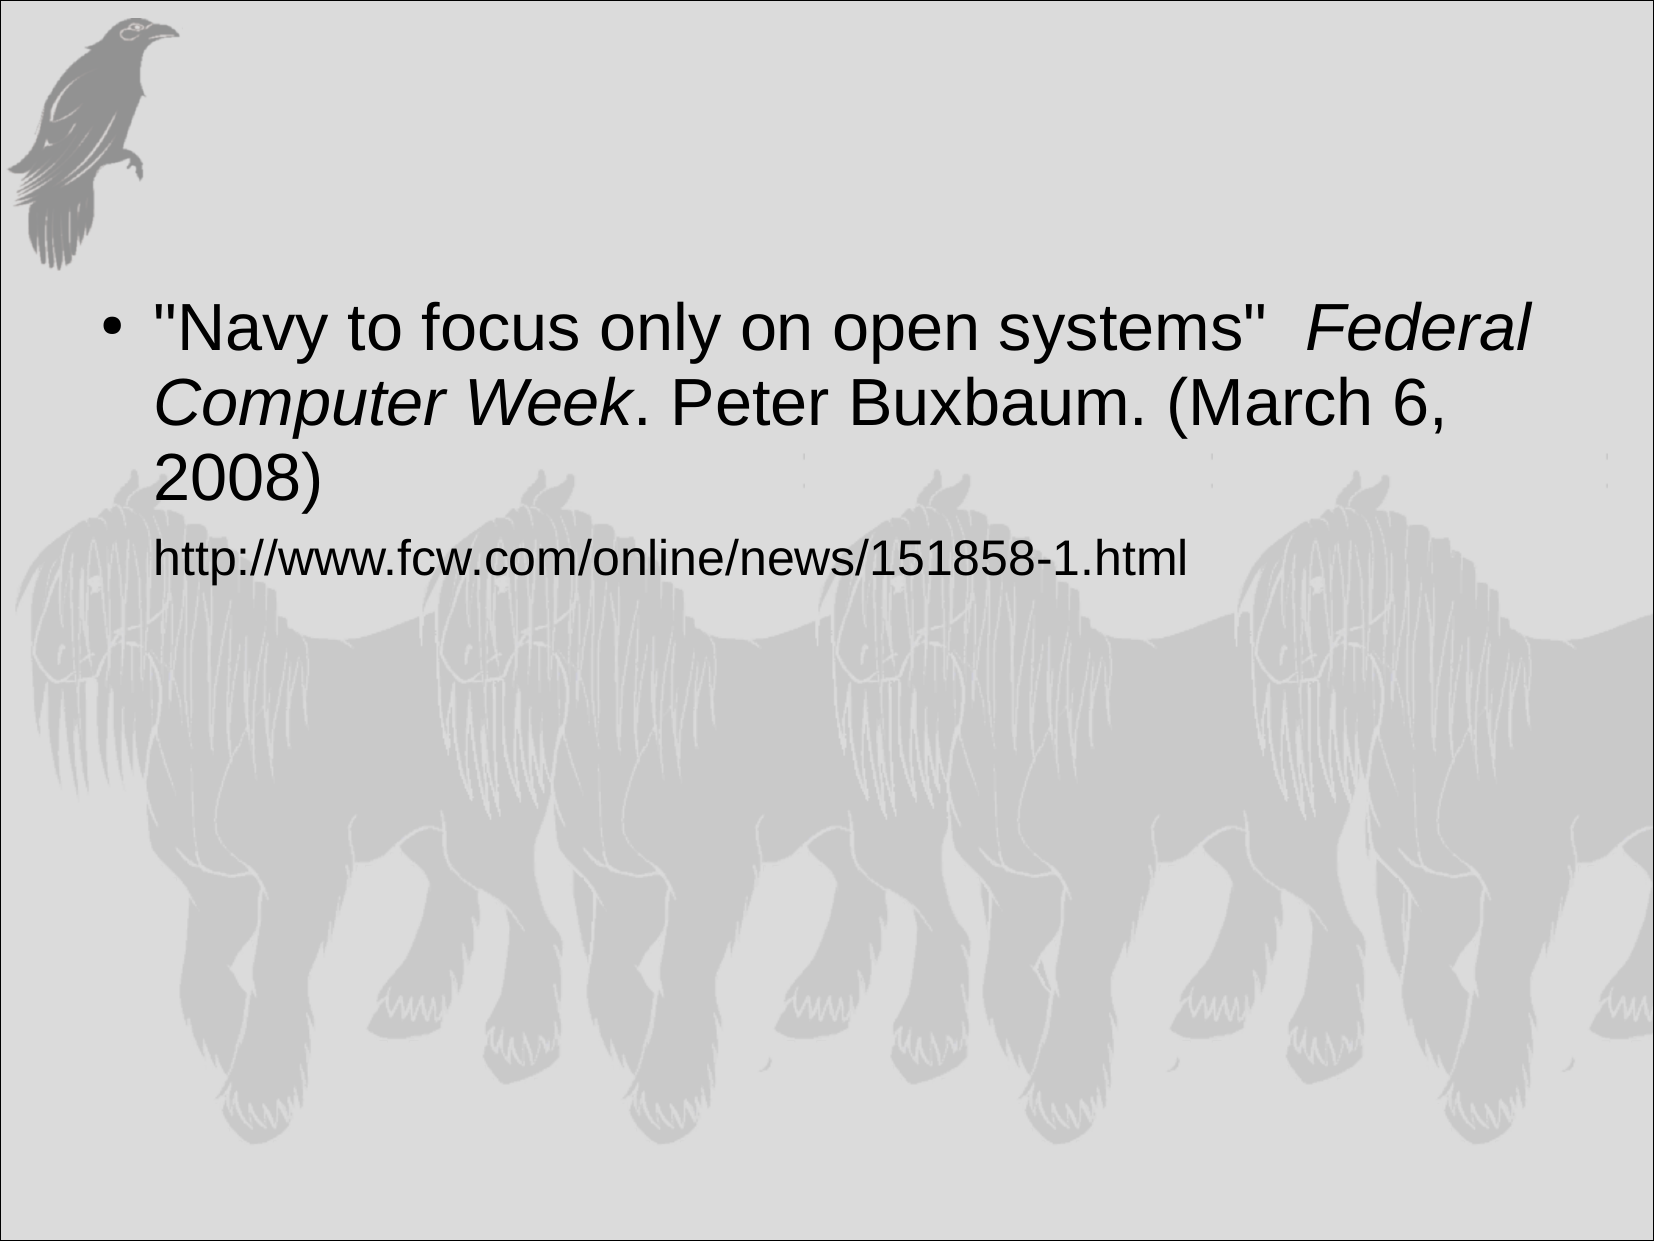

#
"Navy to focus only on open systems" Federal Computer Week. Peter Buxbaum. (March 6, 2008)
http://www.fcw.com/online/news/151858-1.html